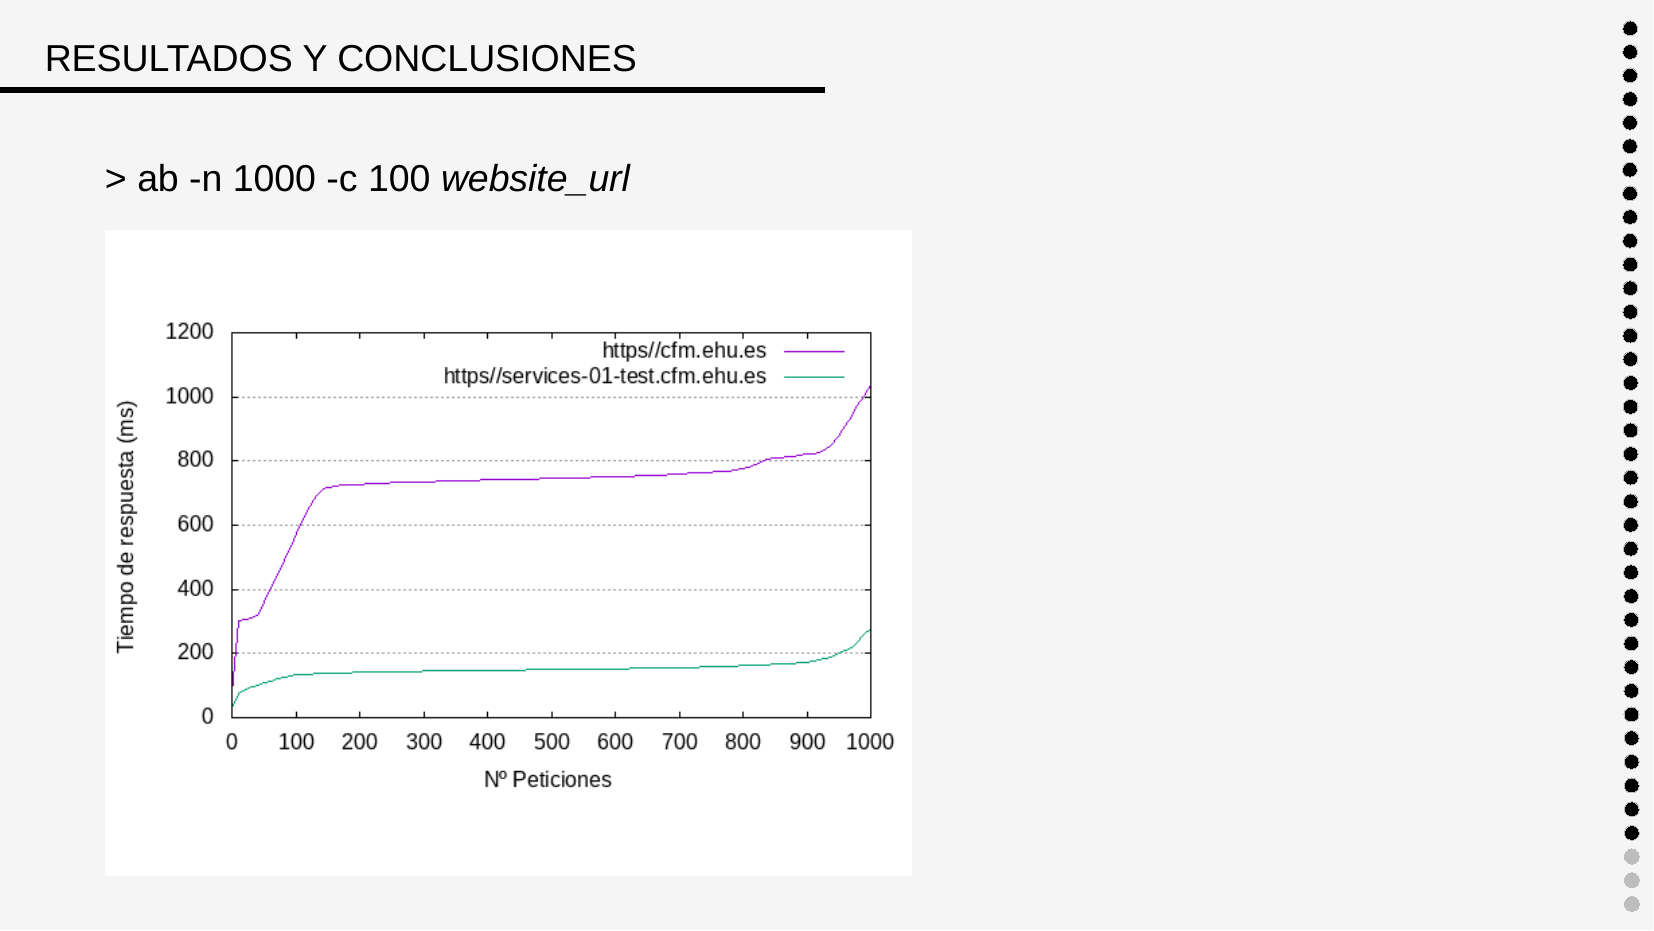

RESULTADOS Y CONCLUSIONES
> ab -n 1000 -c 100 website_url